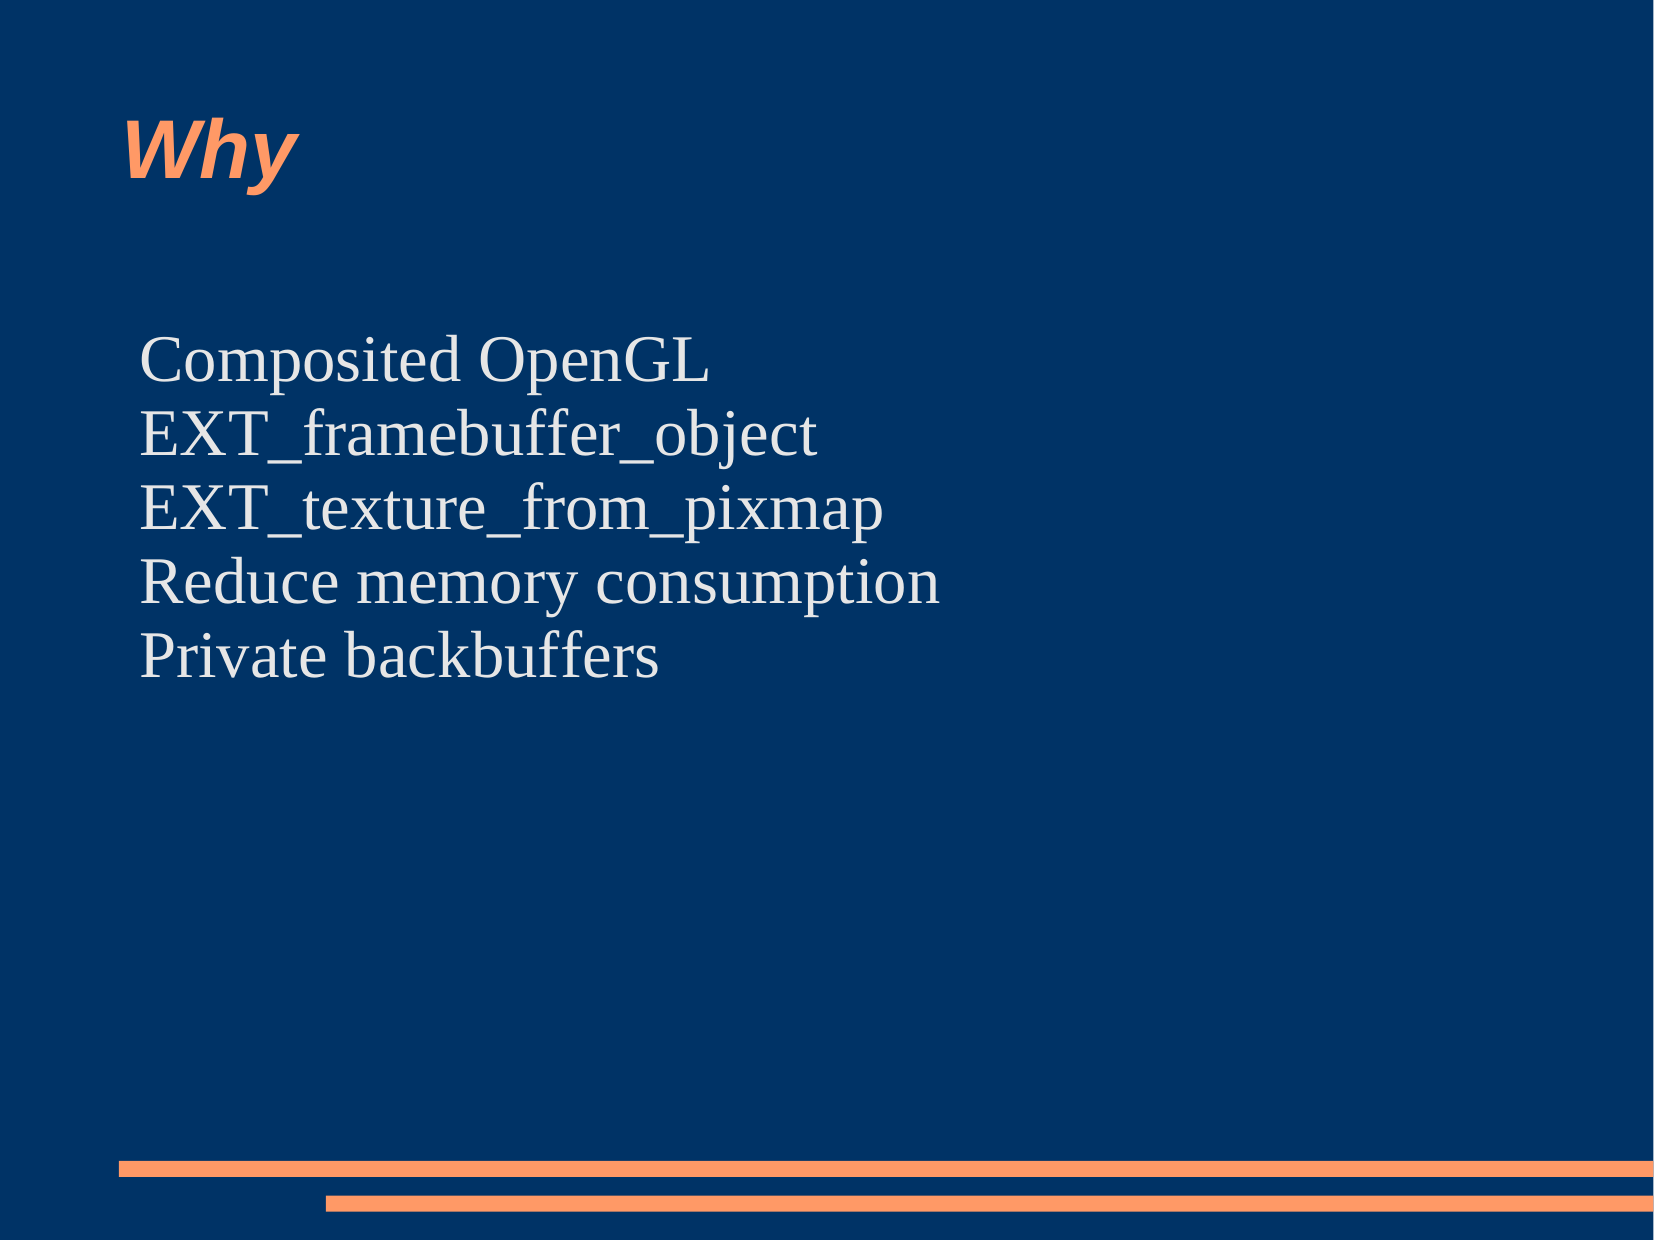

# Why
Composited OpenGL
EXT_framebuffer_object
EXT_texture_from_pixmap
Reduce memory consumption
Private backbuffers